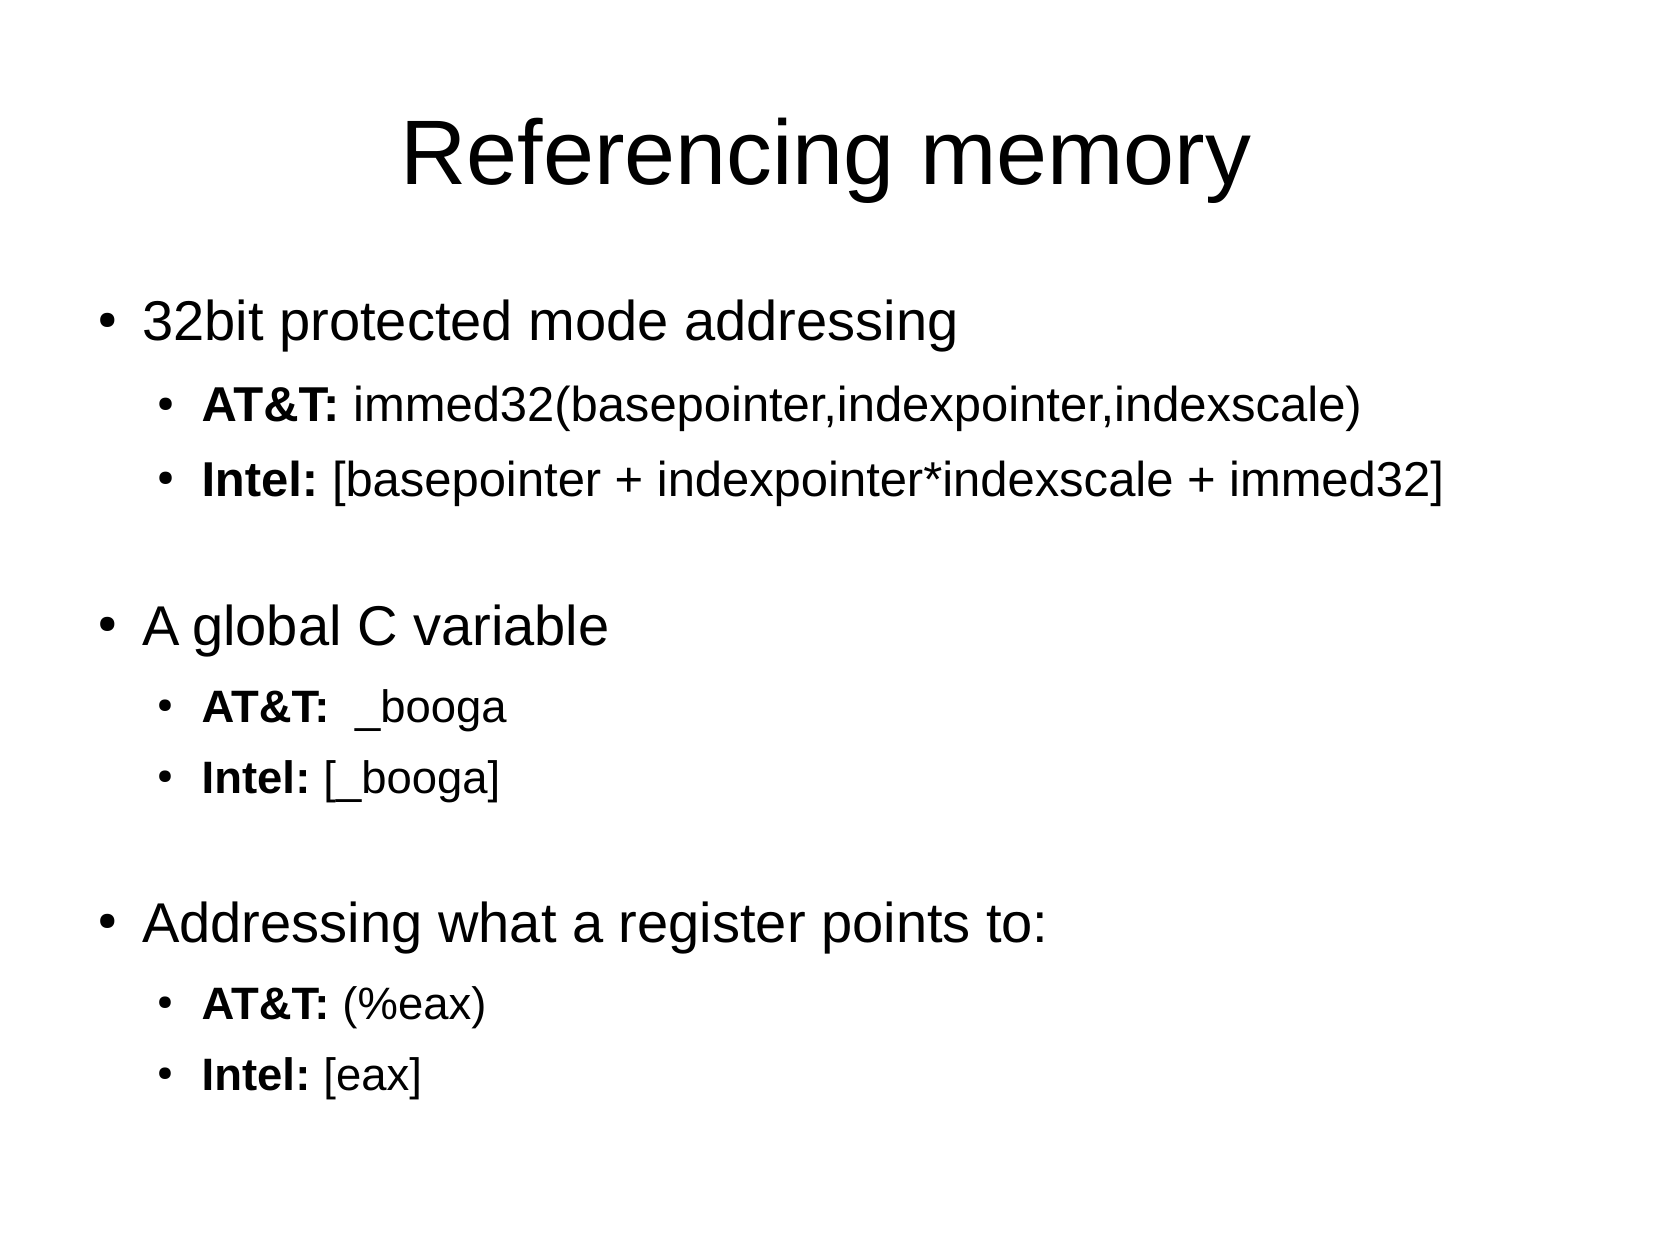

# Referencing memory
32bit protected mode addressing
AT&T: immed32(basepointer,indexpointer,indexscale)
Intel: [basepointer + indexpointer*indexscale + immed32]
A global C variable
AT&T: _booga
Intel: [_booga]
Addressing what a register points to:
AT&T: (%eax)
Intel: [eax]